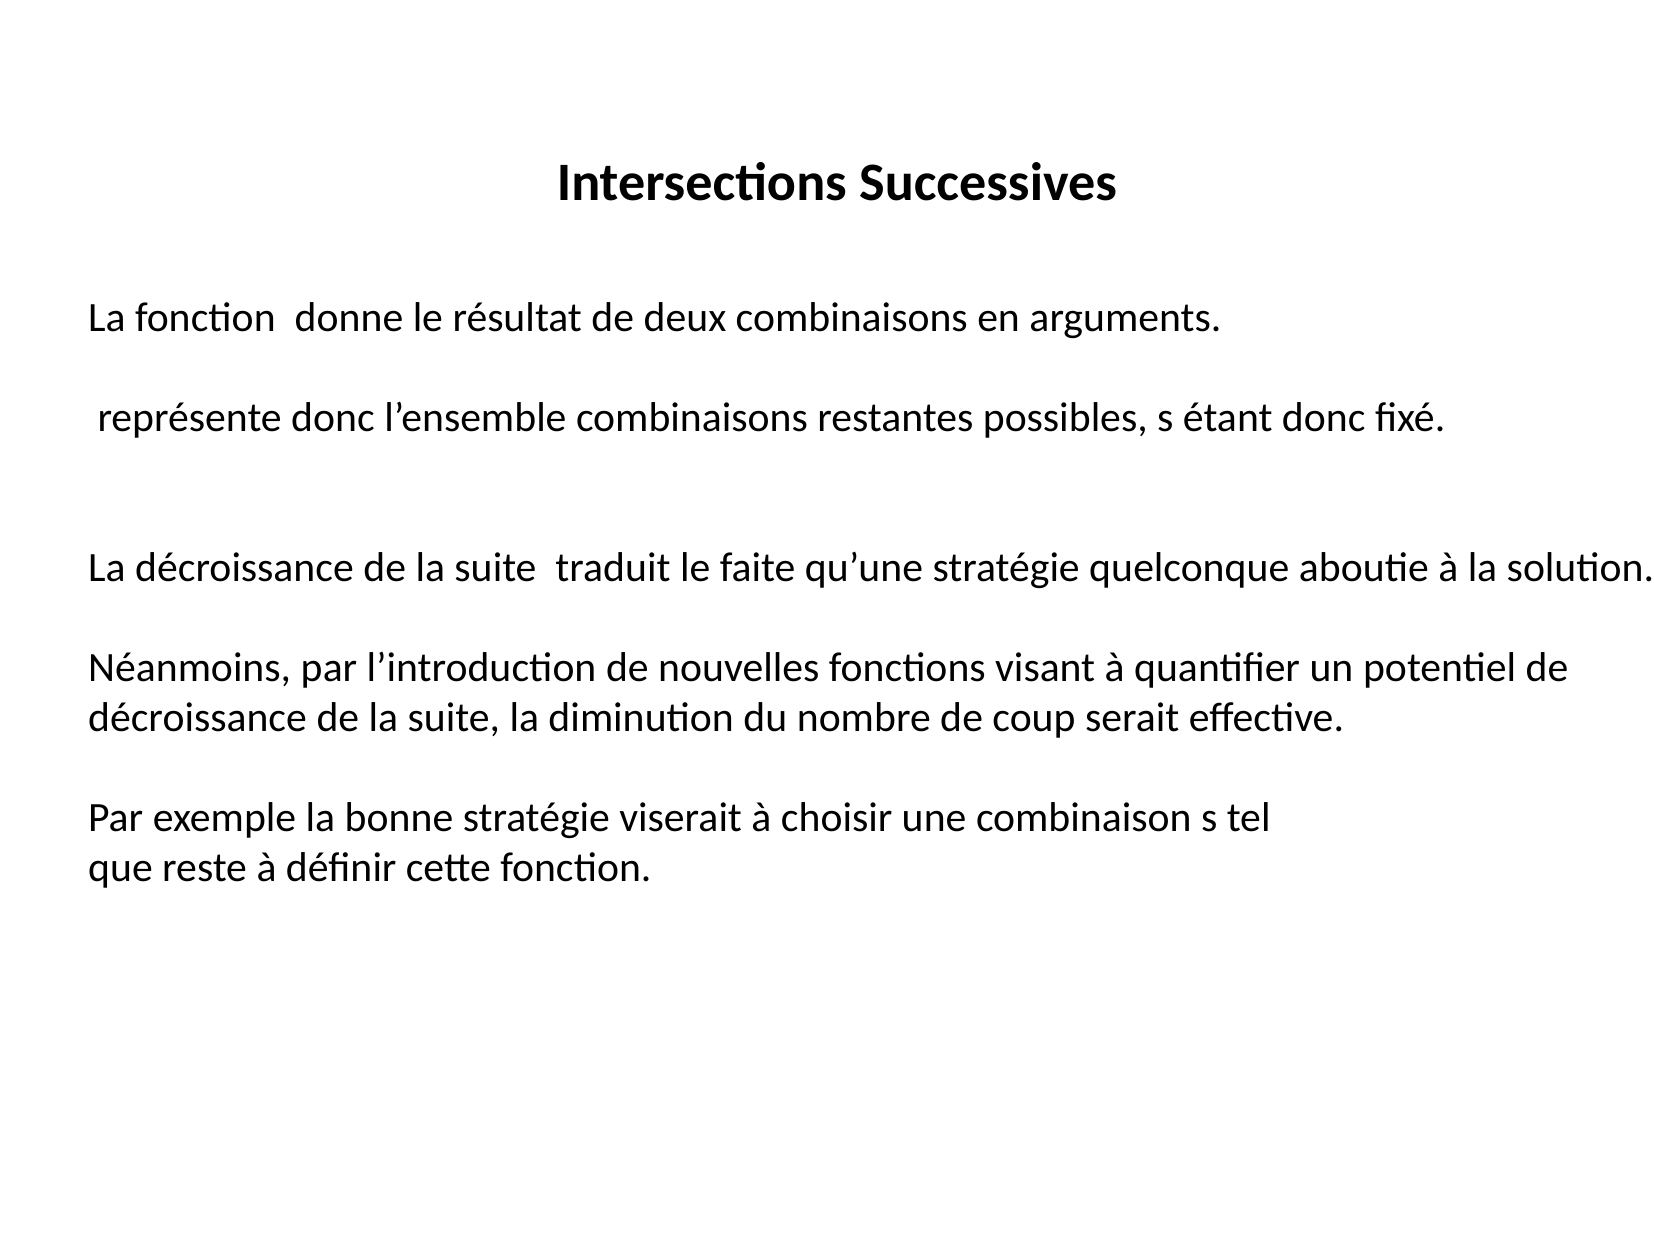

Intersections Successives
La fonction donne le résultat de deux combinaisons en arguments.
 représente donc l’ensemble combinaisons restantes possibles, s étant donc fixé.
La décroissance de la suite traduit le faite qu’une stratégie quelconque aboutie à la solution.
Néanmoins, par l’introduction de nouvelles fonctions visant à quantifier un potentiel de décroissance de la suite, la diminution du nombre de coup serait effective.
Par exemple la bonne stratégie viserait à choisir une combinaison s tel
que reste à définir cette fonction.